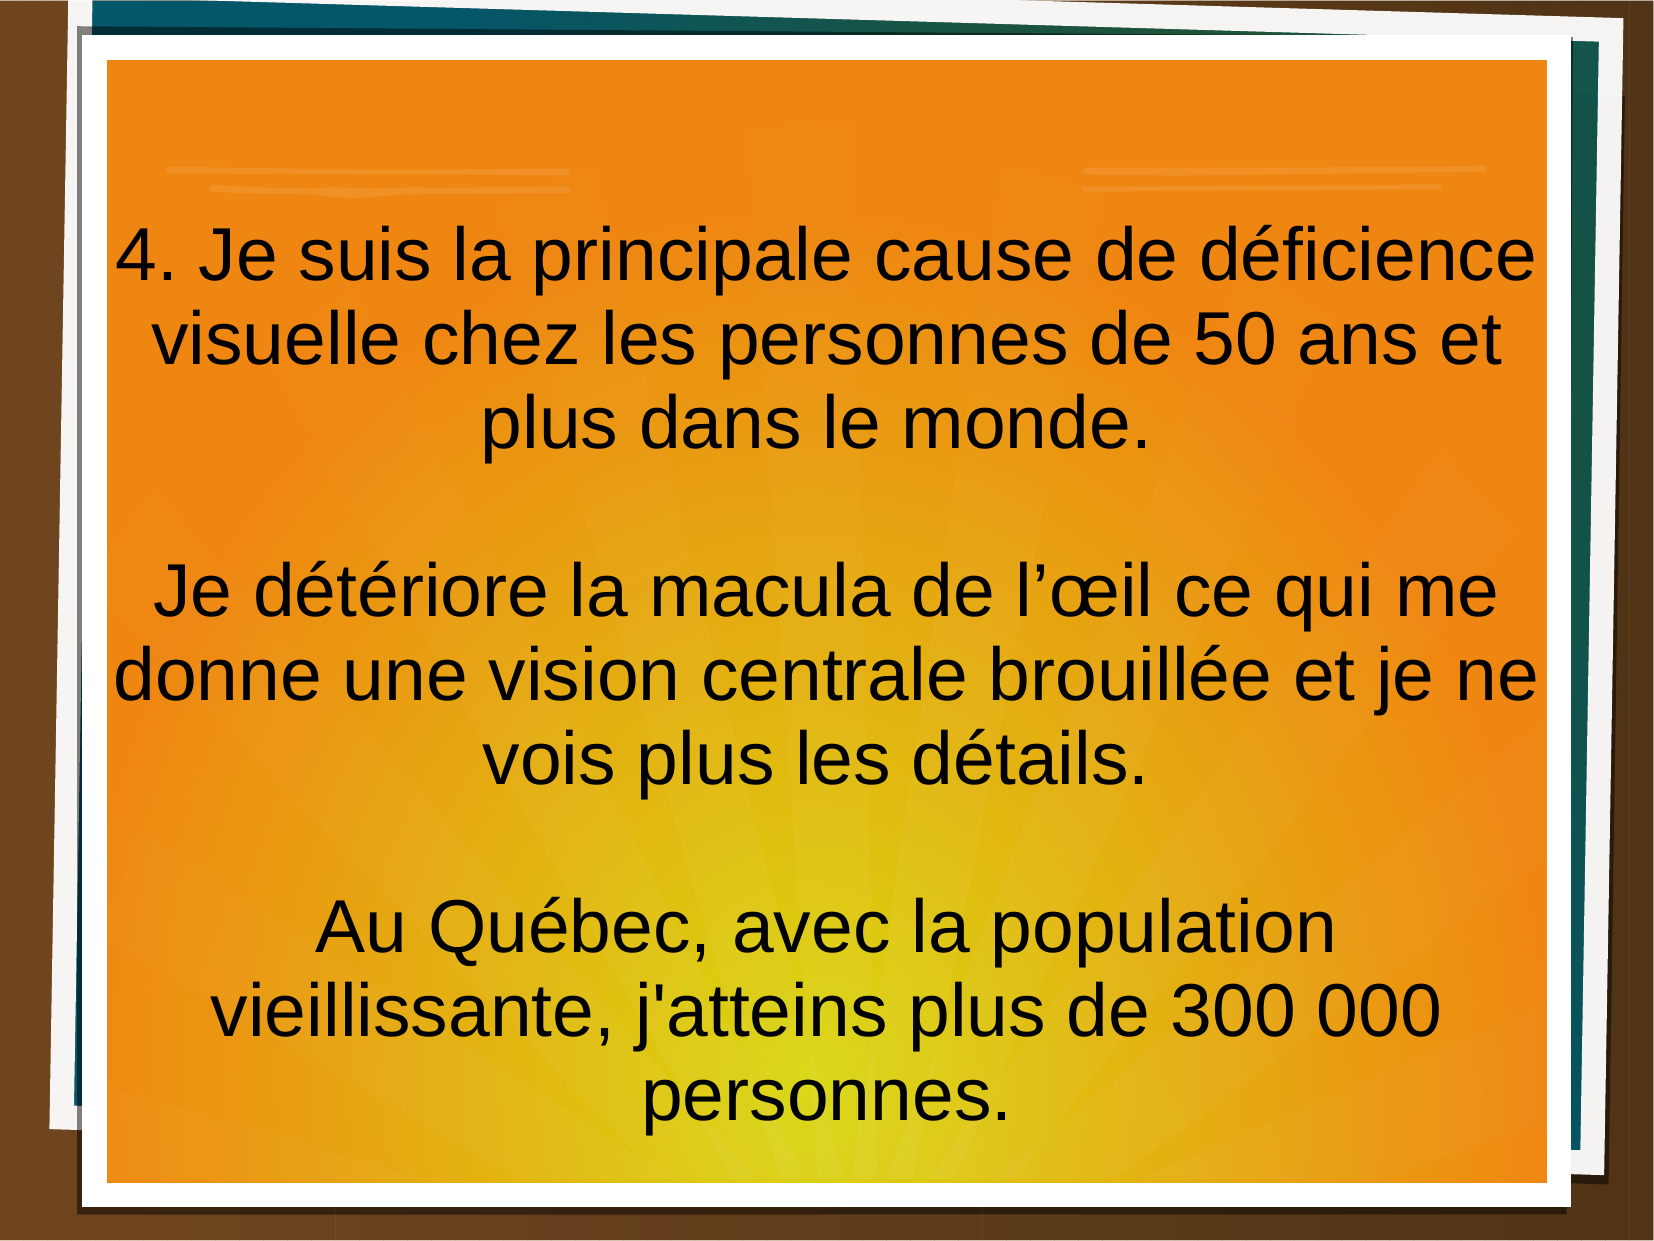

# 4. Je suis la principale cause de déficience visuelle chez les personnes de 50 ans et plus dans le monde. Je détériore la macula de l’œil ce qui me donne une vision centrale brouillée et je ne vois plus les détails. Au Québec, avec la population vieillissante, j'atteins plus de 300 000 personnes.